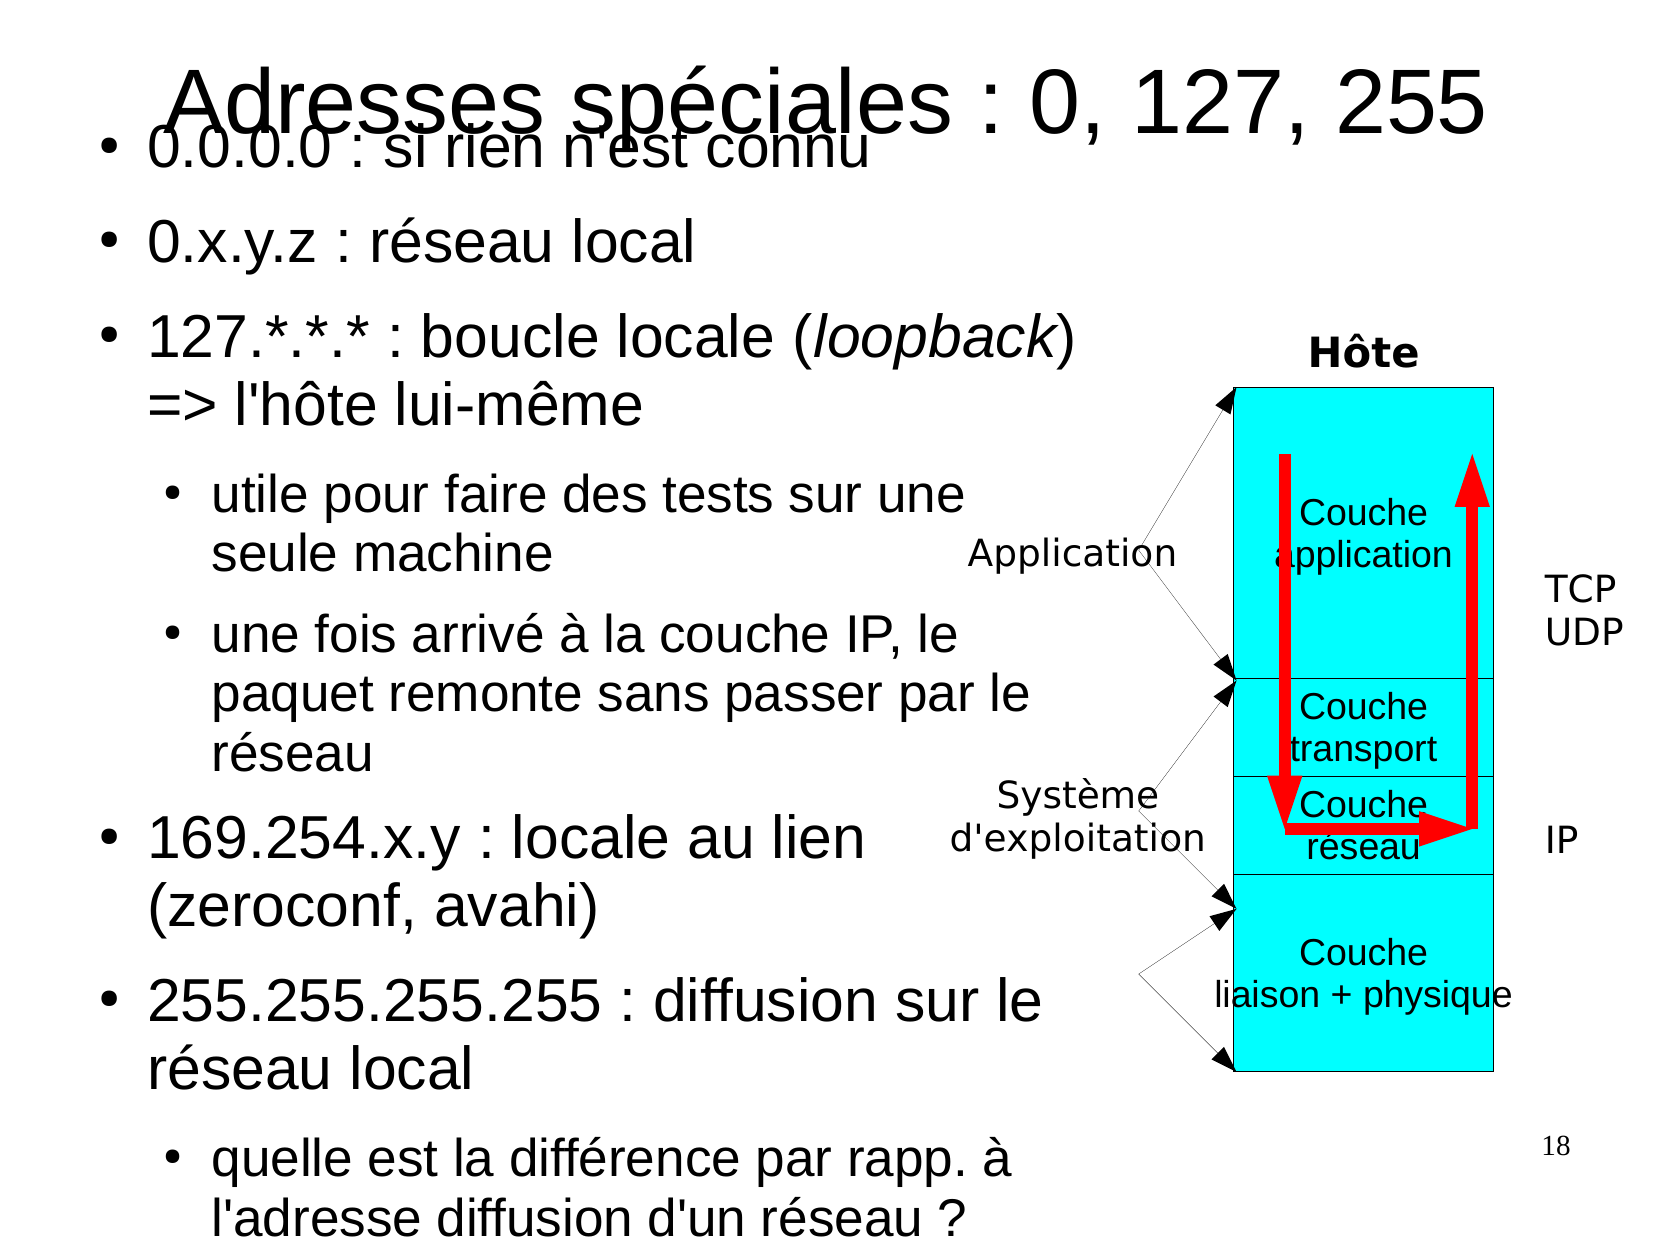

# Adresses spéciales : 0, 127, 255
0.0.0.0 : si rien n'est connu
0.x.y.z : réseau local
127.*.*.* : boucle locale (loopback) => l'hôte lui-même
utile pour faire des tests sur une seule machine
une fois arrivé à la couche IP, le paquet remonte sans passer par le réseau
169.254.x.y : locale au lien (zeroconf, avahi)
255.255.255.255 : diffusion sur le réseau local
quelle est la différence par rapp. à l'adresse diffusion d'un réseau ?
Hôte
Couche
application
Application
TCP
UDP
Couche
transport
Système
d'exploitation
Couche
réseau
IP
Couche
liaison + physique
18